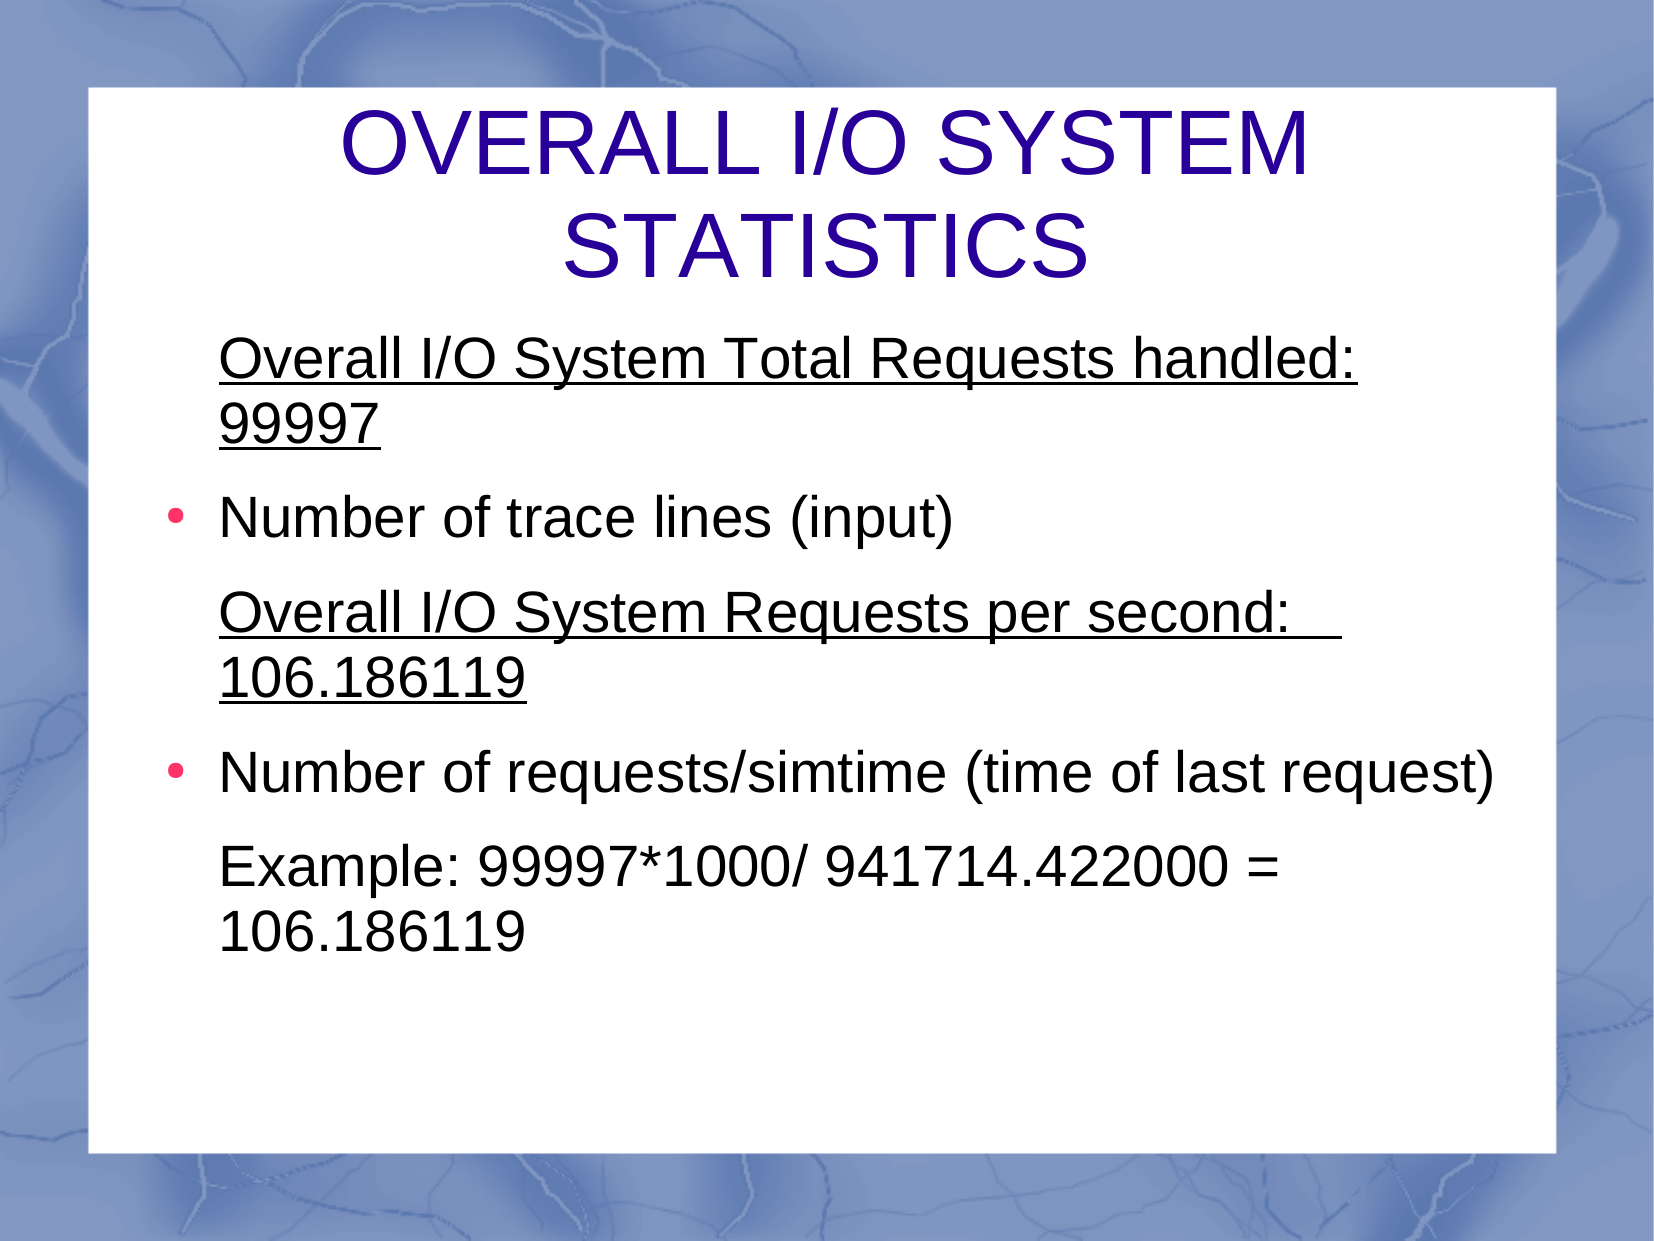

# OVERALL I/O SYSTEM STATISTICS
Overall I/O System Total Requests handled:	99997
Number of trace lines (input)
Overall I/O System Requests per second: 	106.186119
Number of requests/simtime (time of last request)
Example: 99997*1000/ 941714.422000 = 106.186119